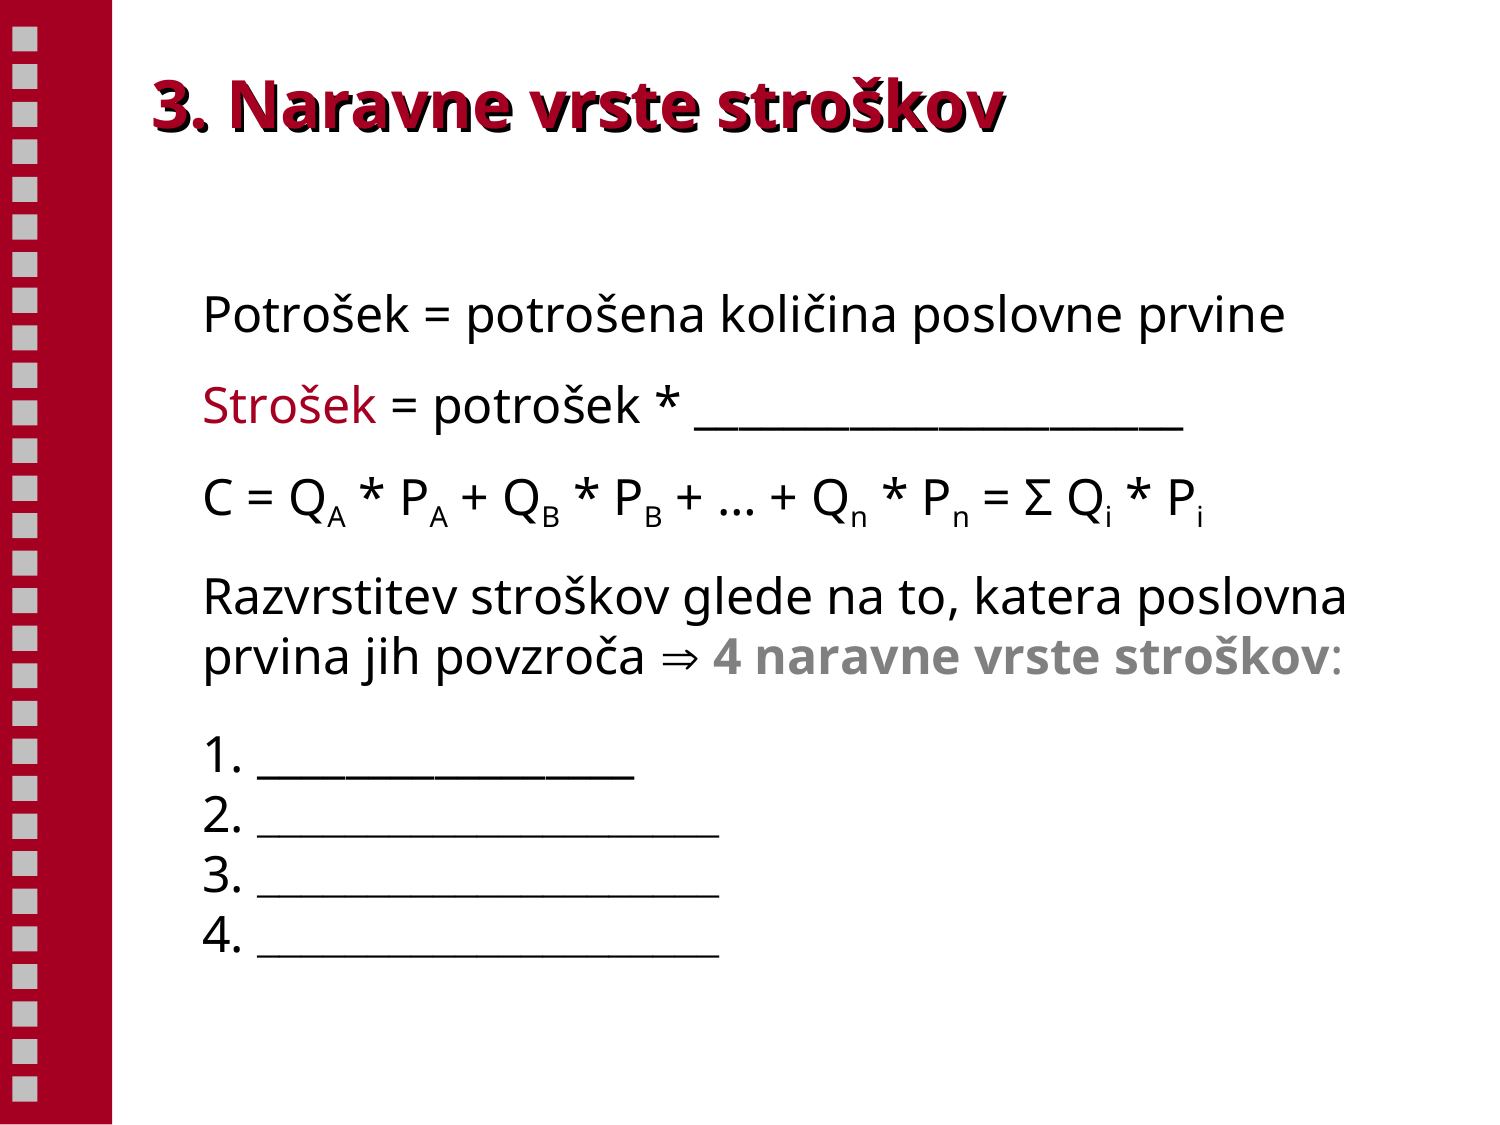

# 3. Naravne vrste stroškov
Potrošek = potrošena količina poslovne prvine
Strošek = potrošek * ______________________
C = QA * PA + QB * PB + … + Qn * Pn = Σ Qi * Pi
Razvrstitev stroškov glede na to, katera poslovna prvina jih povzroča  4 naravne vrste stroškov:
1. _________________
2. _____________________
3. _____________________
4. _____________________